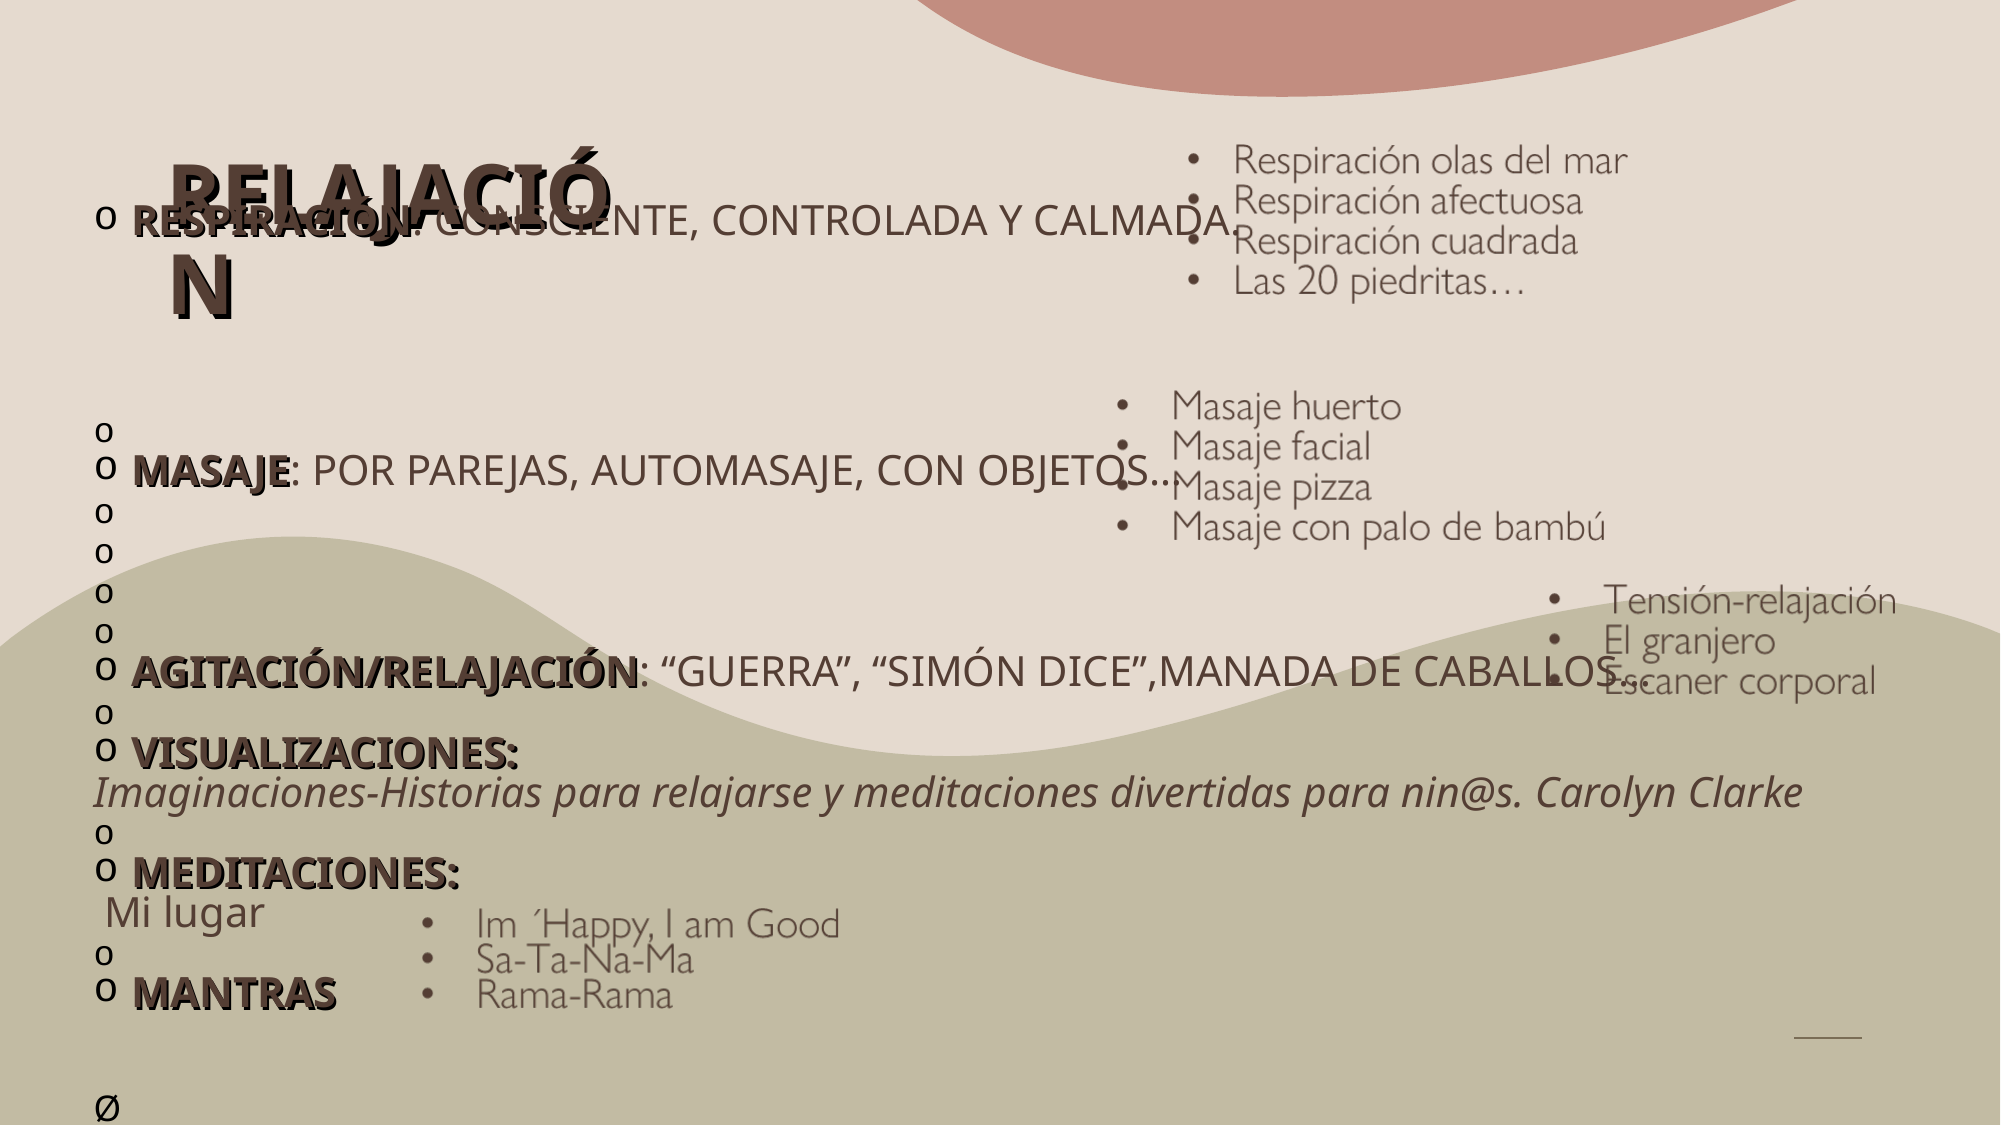

# RELAJACIÓN
RESPIRACIÓN: consciente, controlada y calmada.
MASAJE: por parejas, automasaje, con objetos…
AGITACIÓN/RELAJACIÓN: “Guerra”, “SIMÓN DICE”,MANADA DE CABALLOS…
VISUALIZACIONES:
Imaginaciones-Historias para relajarse y meditaciones divertidas para nin@s. Carolyn Clarke
MEDITACIONES:
 Mi lugar
MANTRAS